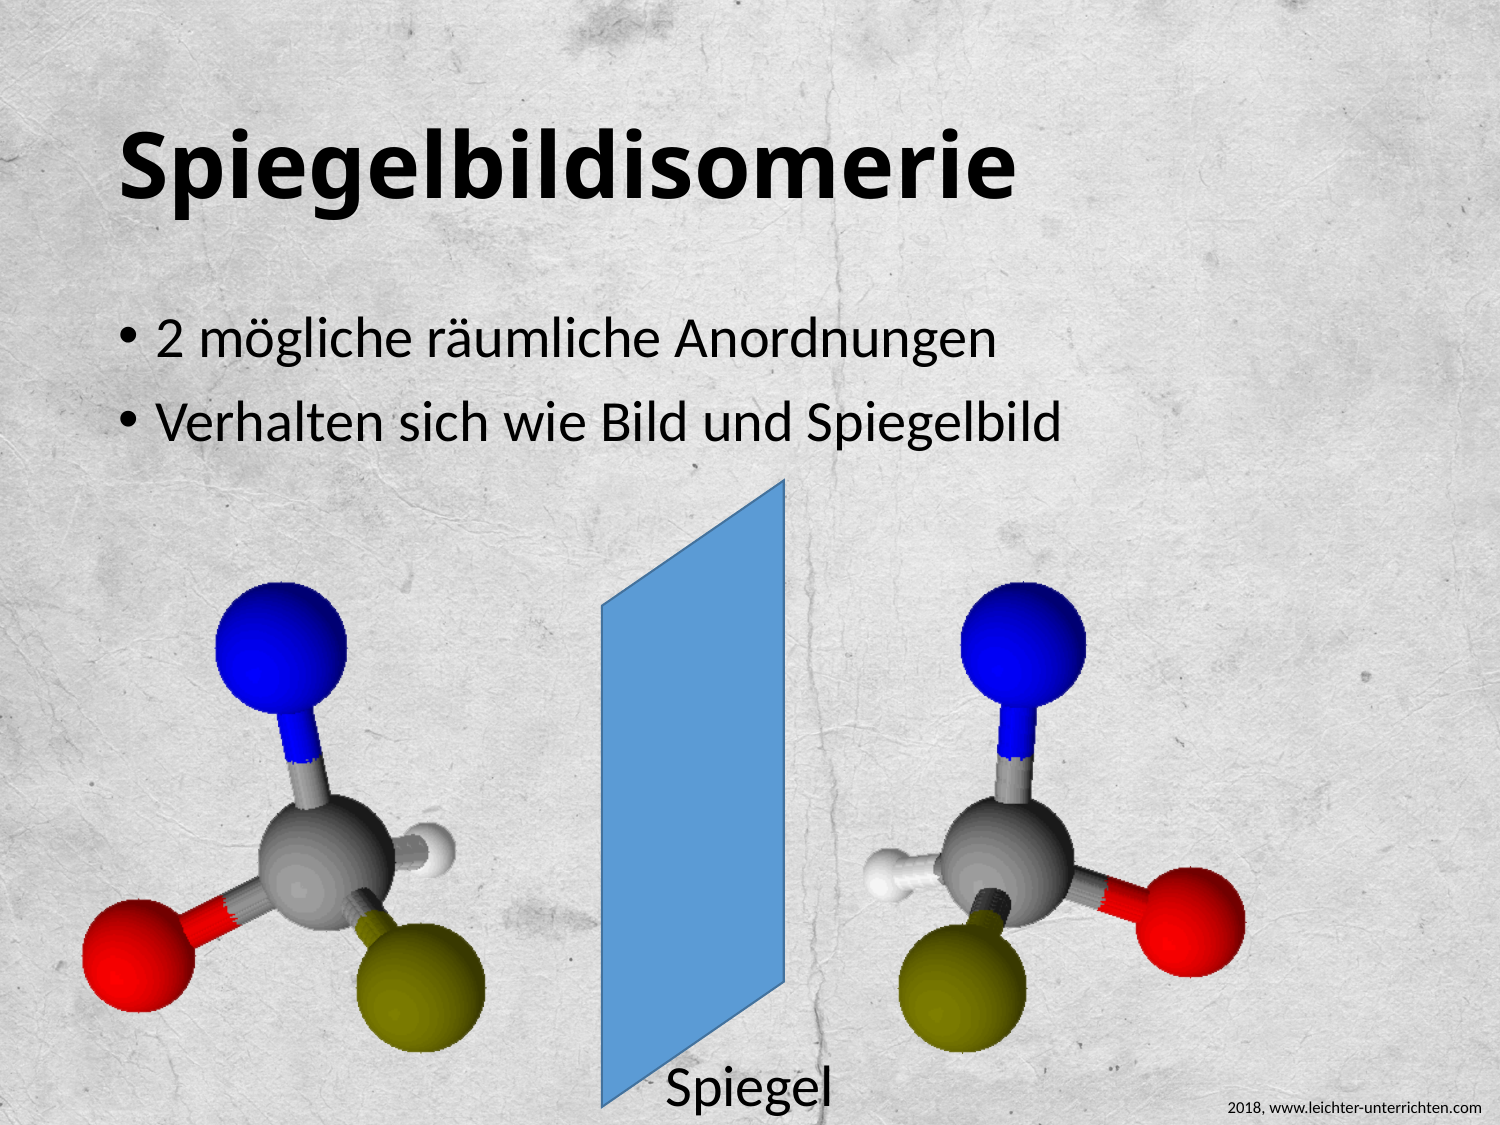

# Spiegelbildisomerie
2 mögliche räumliche Anordnungen
Verhalten sich wie Bild und Spiegelbild
Spiegel